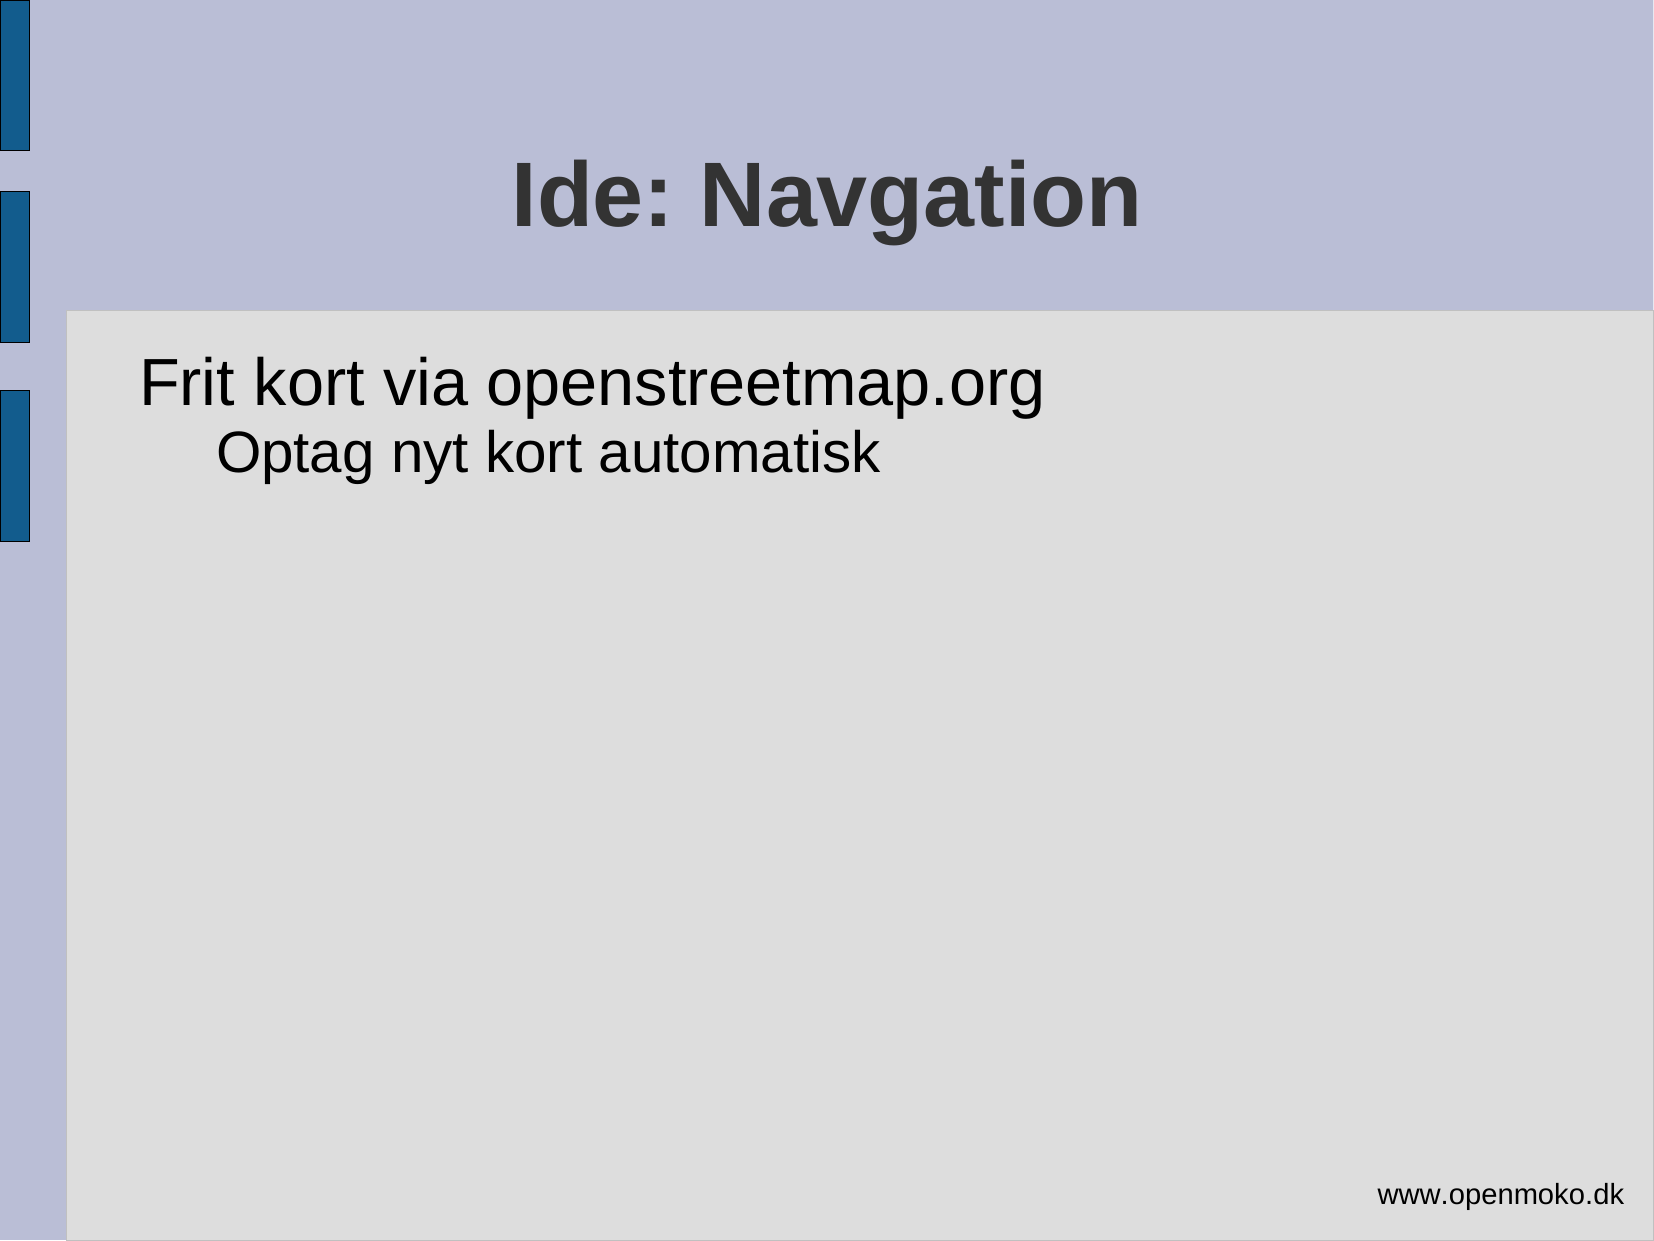

# Ide: Navgation
Frit kort via openstreetmap.org
Optag nyt kort automatisk